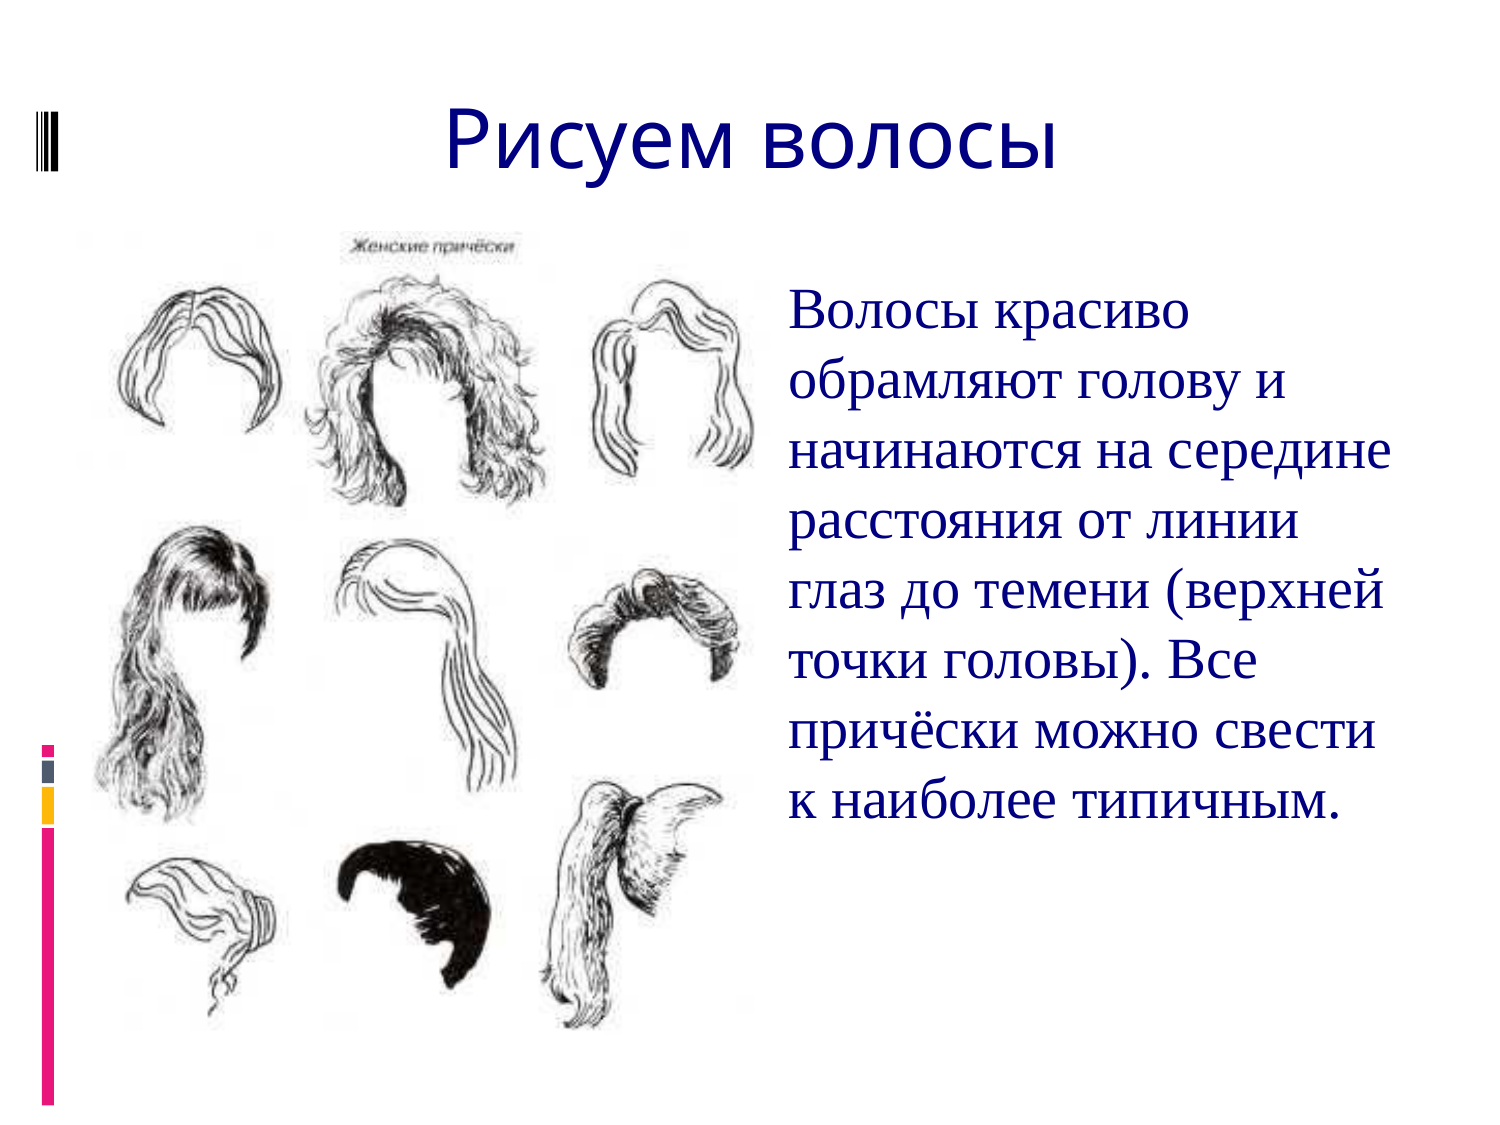

# Рисуем волосы
Волосы красиво обрамляют голову и начинаются на середине расстояния от линии глаз до темени (верхней точки головы). Все причёски можно свести к наиболее типичным.